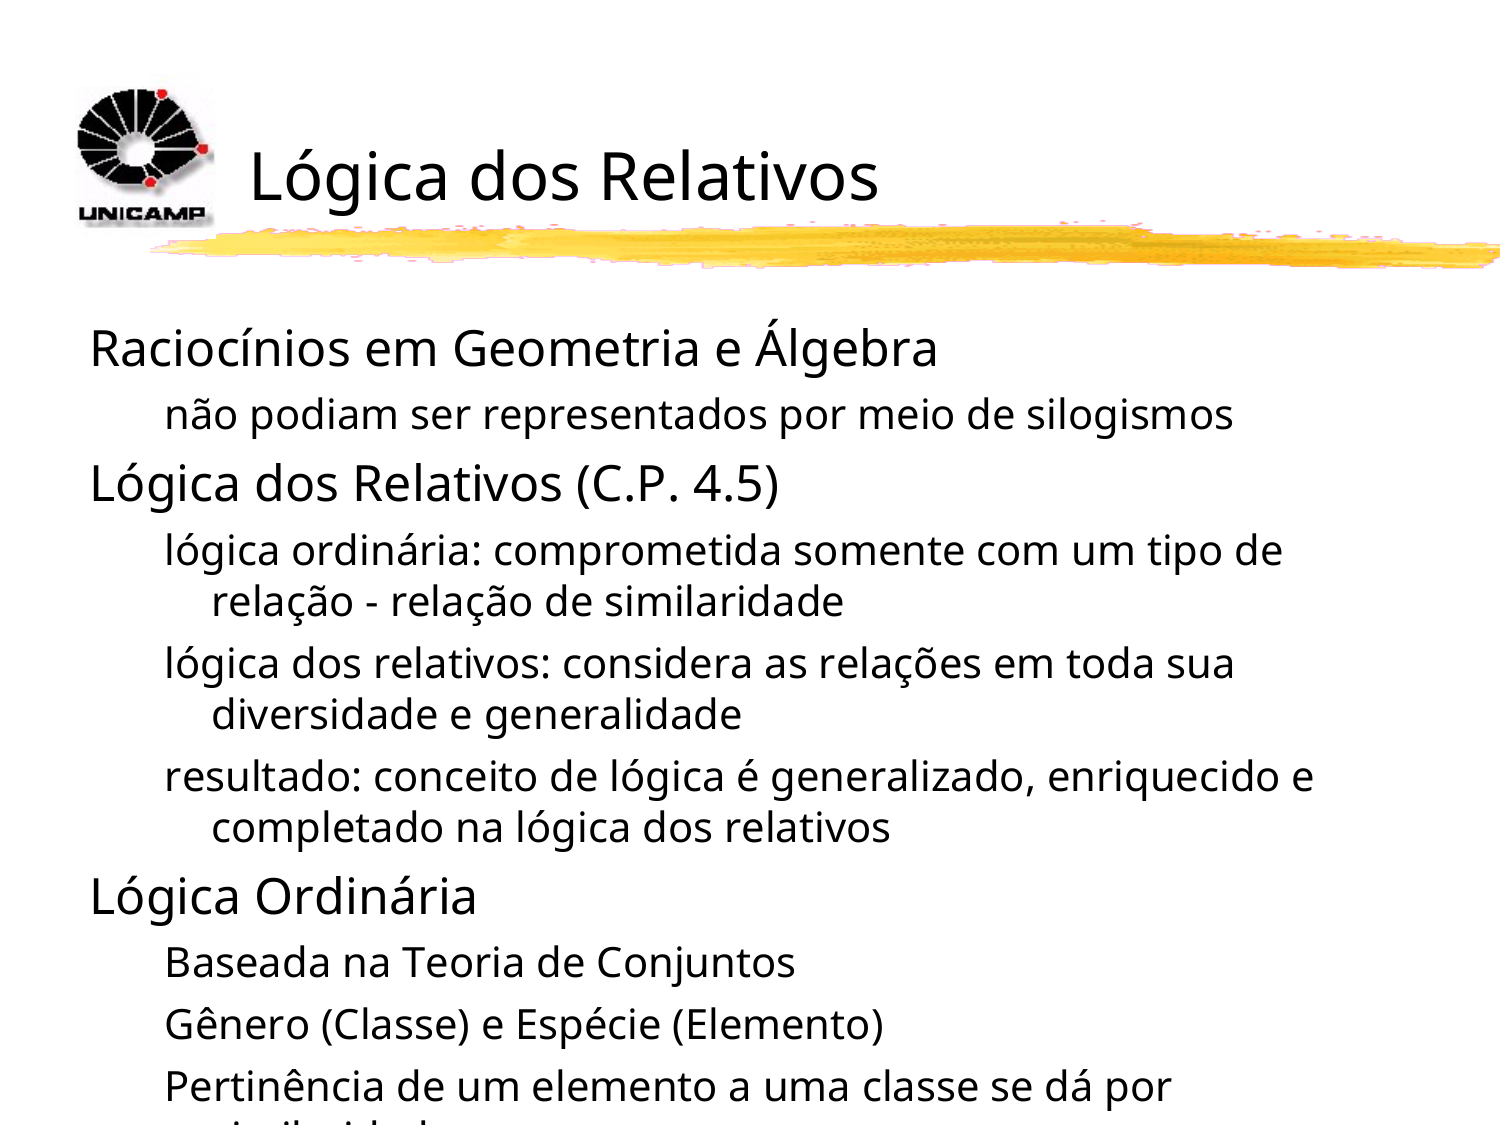

# Lógica dos Relativos
Raciocínios em Geometria e Álgebra
não podiam ser representados por meio de silogismos
Lógica dos Relativos (C.P. 4.5)
lógica ordinária: comprometida somente com um tipo de relação - relação de similaridade
lógica dos relativos: considera as relações em toda sua diversidade e generalidade
resultado: conceito de lógica é generalizado, enriquecido e completado na lógica dos relativos
Lógica Ordinária
Baseada na Teoria de Conjuntos
Gênero (Classe) e Espécie (Elemento)
Pertinência de um elemento a uma classe se dá por similaridade